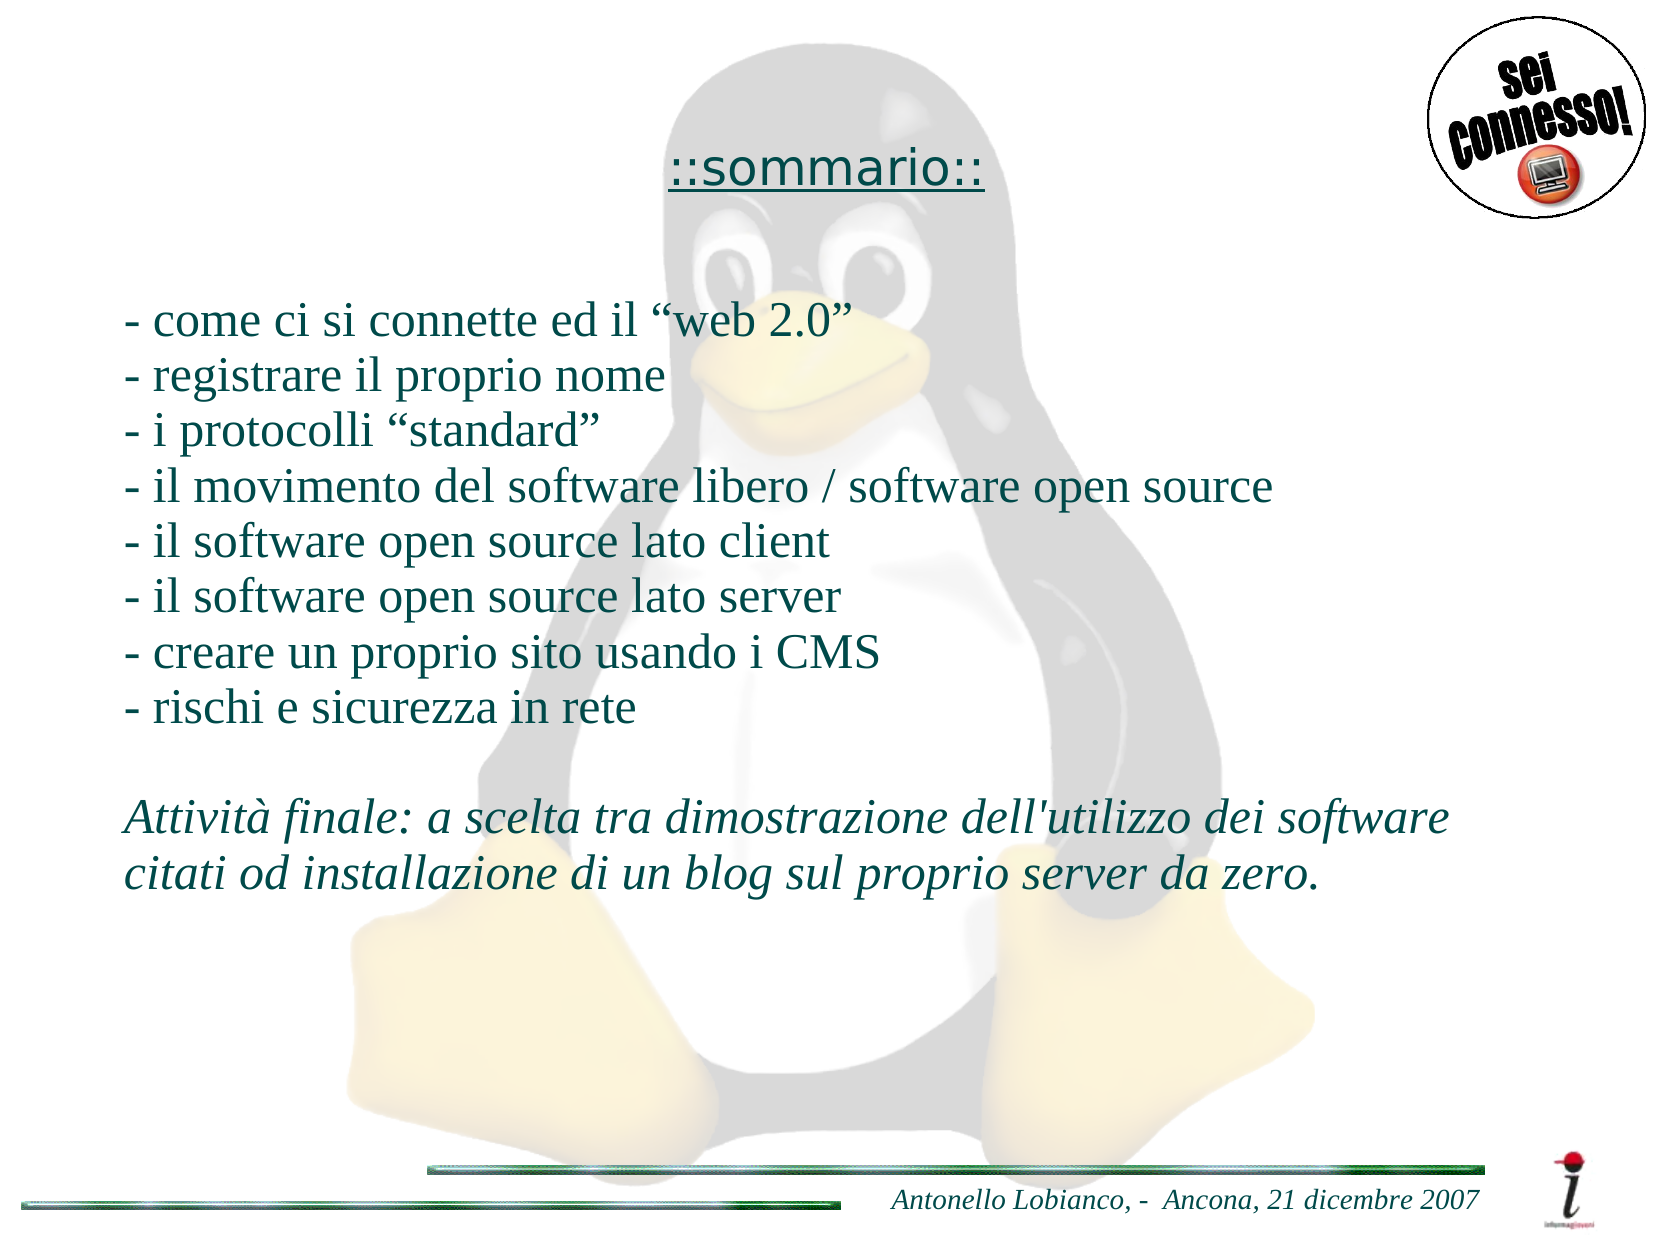

::sommario::
- come ci si connette ed il “web 2.0”
- registrare il proprio nome
- i protocolli “standard”
- il movimento del software libero / software open source
- il software open source lato client
- il software open source lato server
- creare un proprio sito usando i CMS
- rischi e sicurezza in rete
Attività finale: a scelta tra dimostrazione dell'utilizzo dei software citati od installazione di un blog sul proprio server da zero.